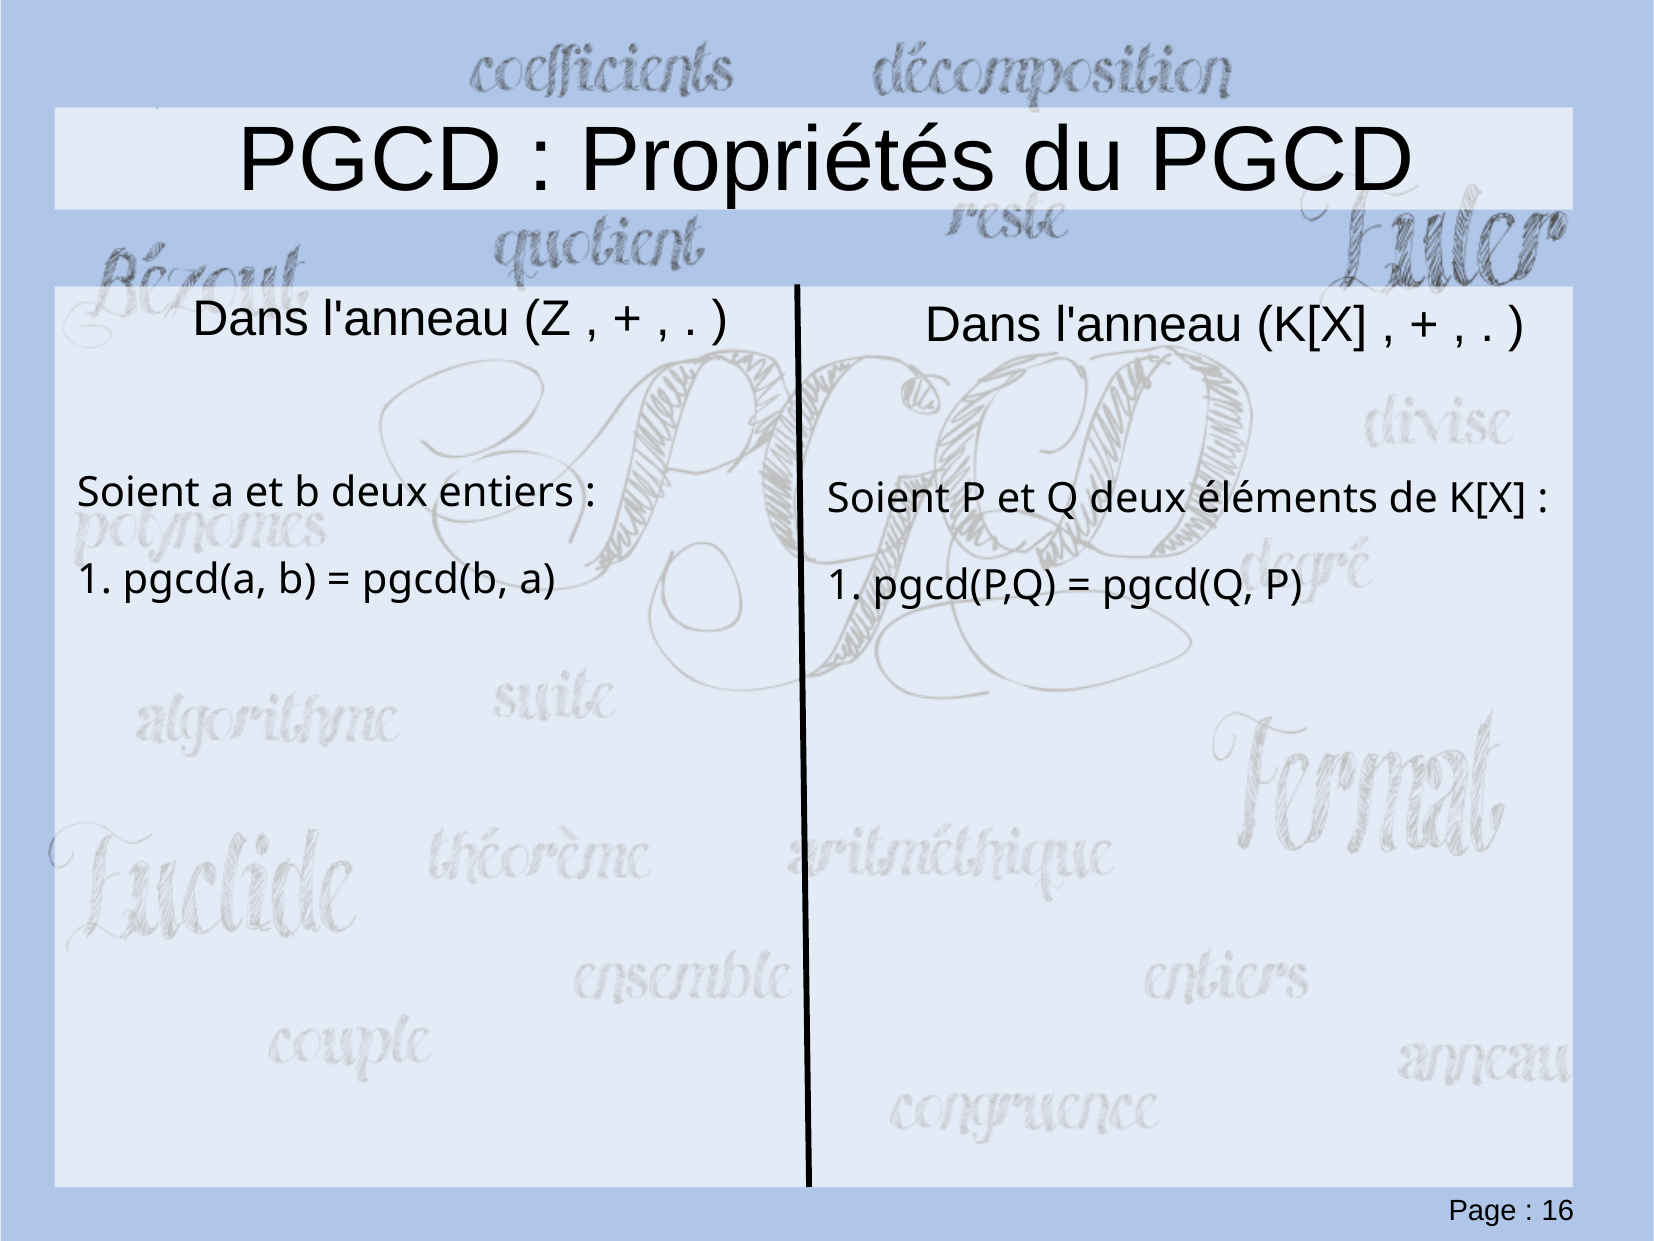

# PGCD : Propriétés du PGCD
Dans l'anneau (Z , + , . )
Soient a et b deux entiers :
1. pgcd(a, b) = pgcd(b, a)
Dans l'anneau (K[X] , + , . )
Soient P et Q deux éléments de K[X] :
1. pgcd(P,Q) = pgcd(Q, P)